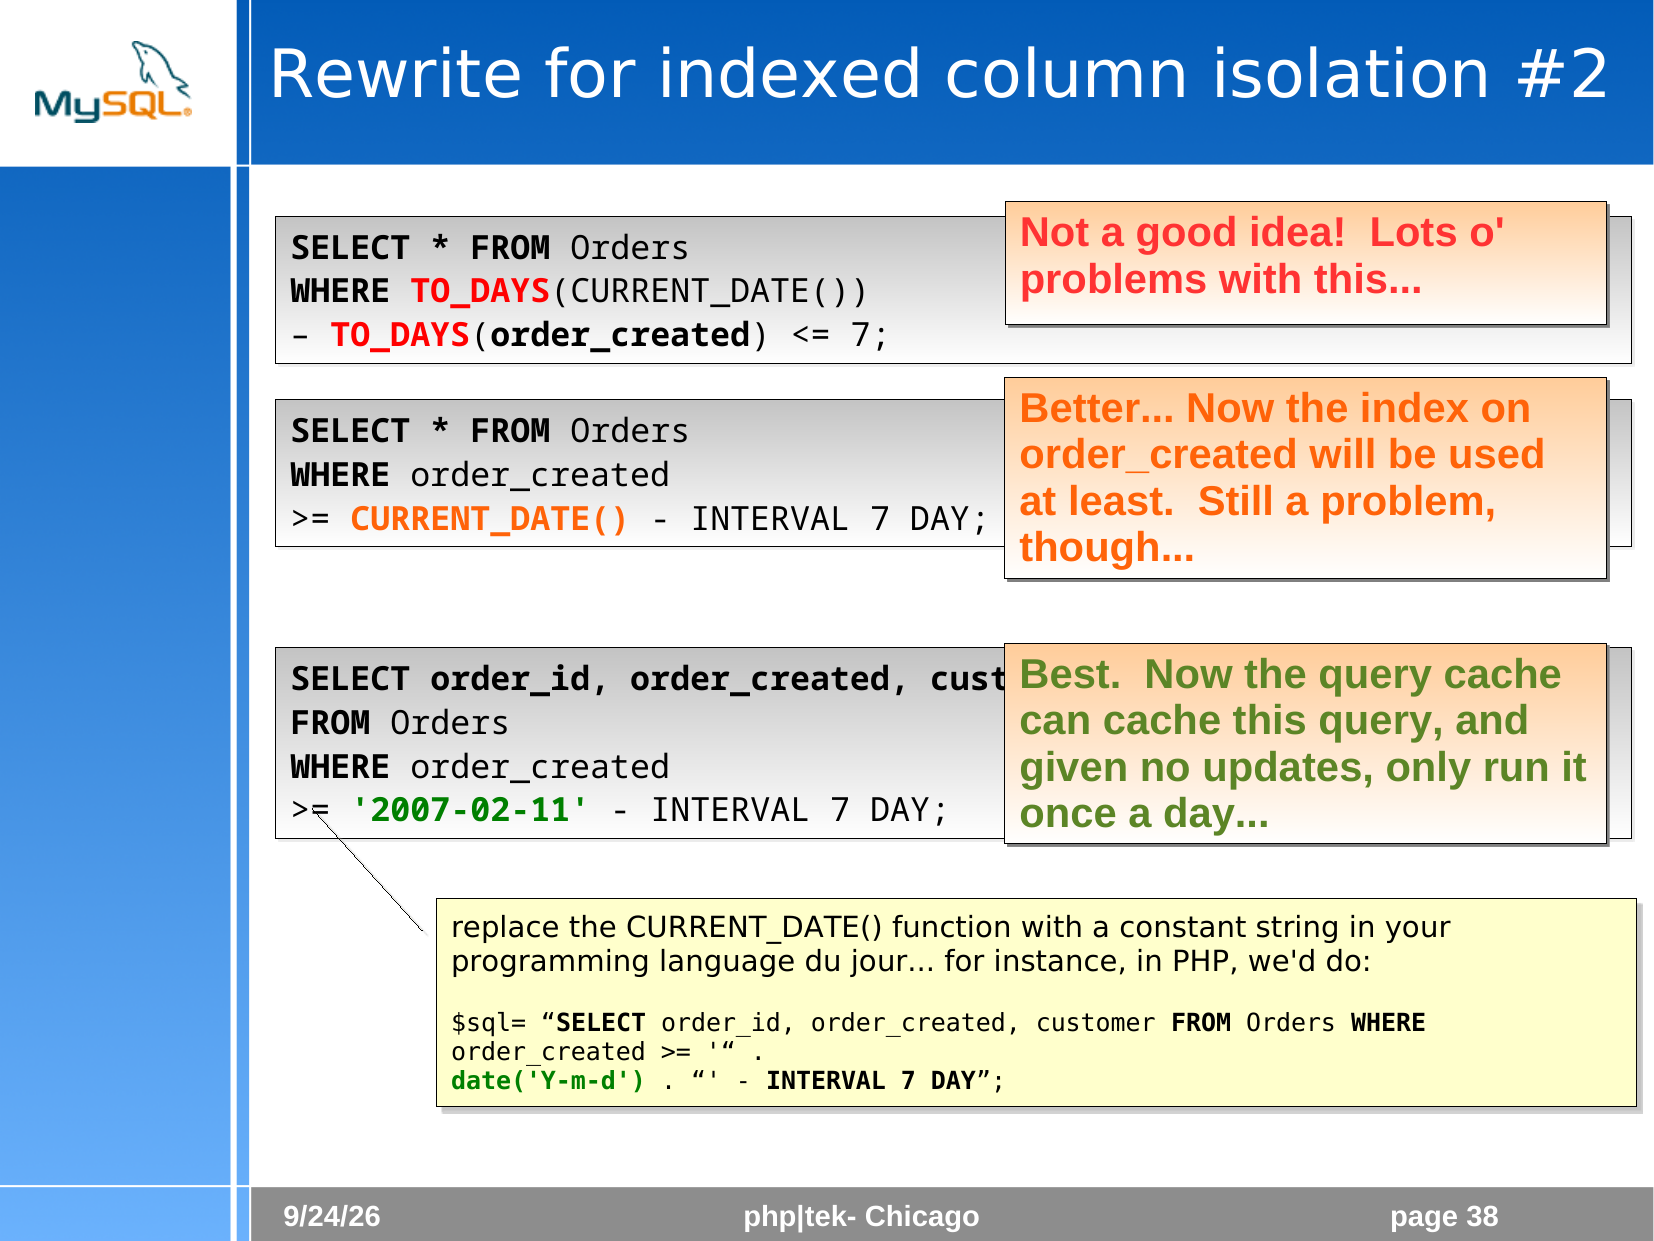

# Rewrite for indexed column isolation #2
Not a good idea! Lots o' problems with this...
SELECT * FROM Orders
WHERE TO_DAYS(CURRENT_DATE())
– TO_DAYS(order_created) <= 7;
Better... Now the index on order_created will be used at least. Still a problem, though...
SELECT * FROM Orders
WHERE order_created
>= CURRENT_DATE() - INTERVAL 7 DAY;
Best. Now the query cache can cache this query, and given no updates, only run it once a day...
SELECT order_id, order_created, customer
FROM Orders
WHERE order_created
>= '2007-02-11' - INTERVAL 7 DAY;
replace the CURRENT_DATE() function with a constant string in your programming language du jour... for instance, in PHP, we'd do:
$sql= “SELECT order_id, order_created, customer FROM Orders WHERE order_created >= '“ .
date('Y-m-d') . “' - INTERVAL 7 DAY”;